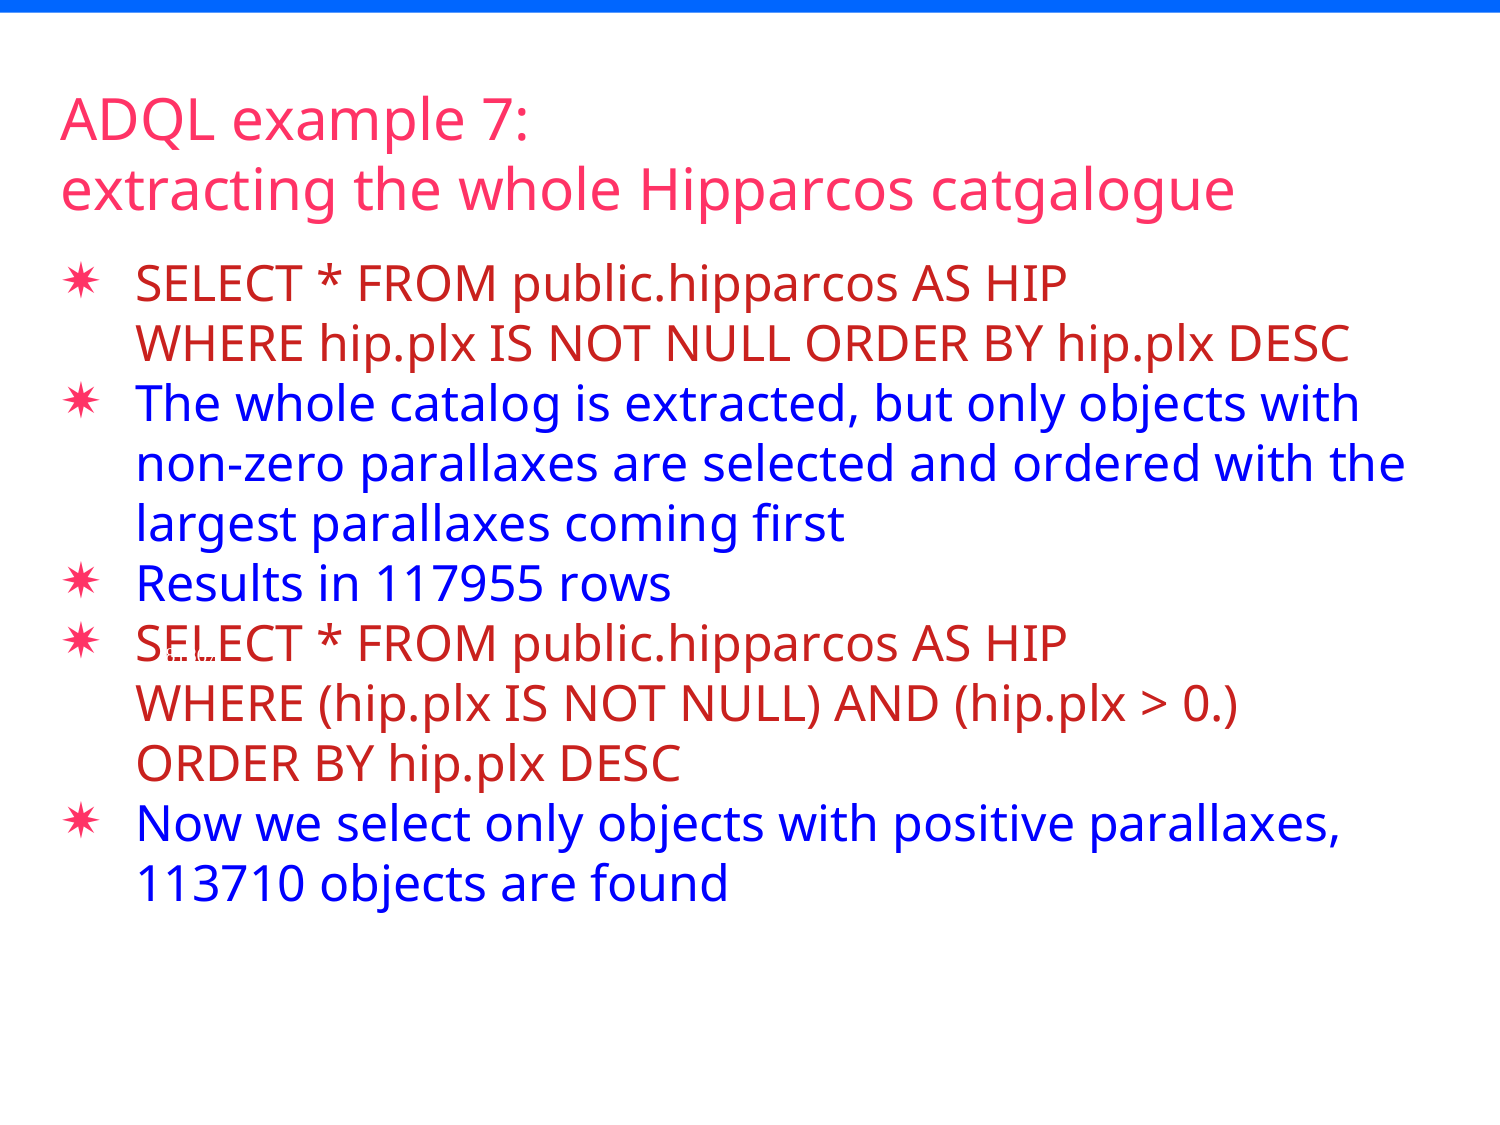

ADQL example 7:
extracting the whole Hipparcos catgalogue
SELECT * FROM public.hipparcos AS HIP
WHERE hip.plx IS NOT NULL ORDER BY hip.plx DESC
The whole catalog is extracted, but only objects with non-zero parallaxes are selected and ordered with the largest parallaxes coming first
Results in 117955 rows
SELECT * FROM public.hipparcos AS HIP
WHERE (hip.plx IS NOT NULL) AND (hip.plx > 0.)
ORDER BY hip.plx DESC
Now we select only objects with positive parallaxes, 113710 objects are found
81867
29